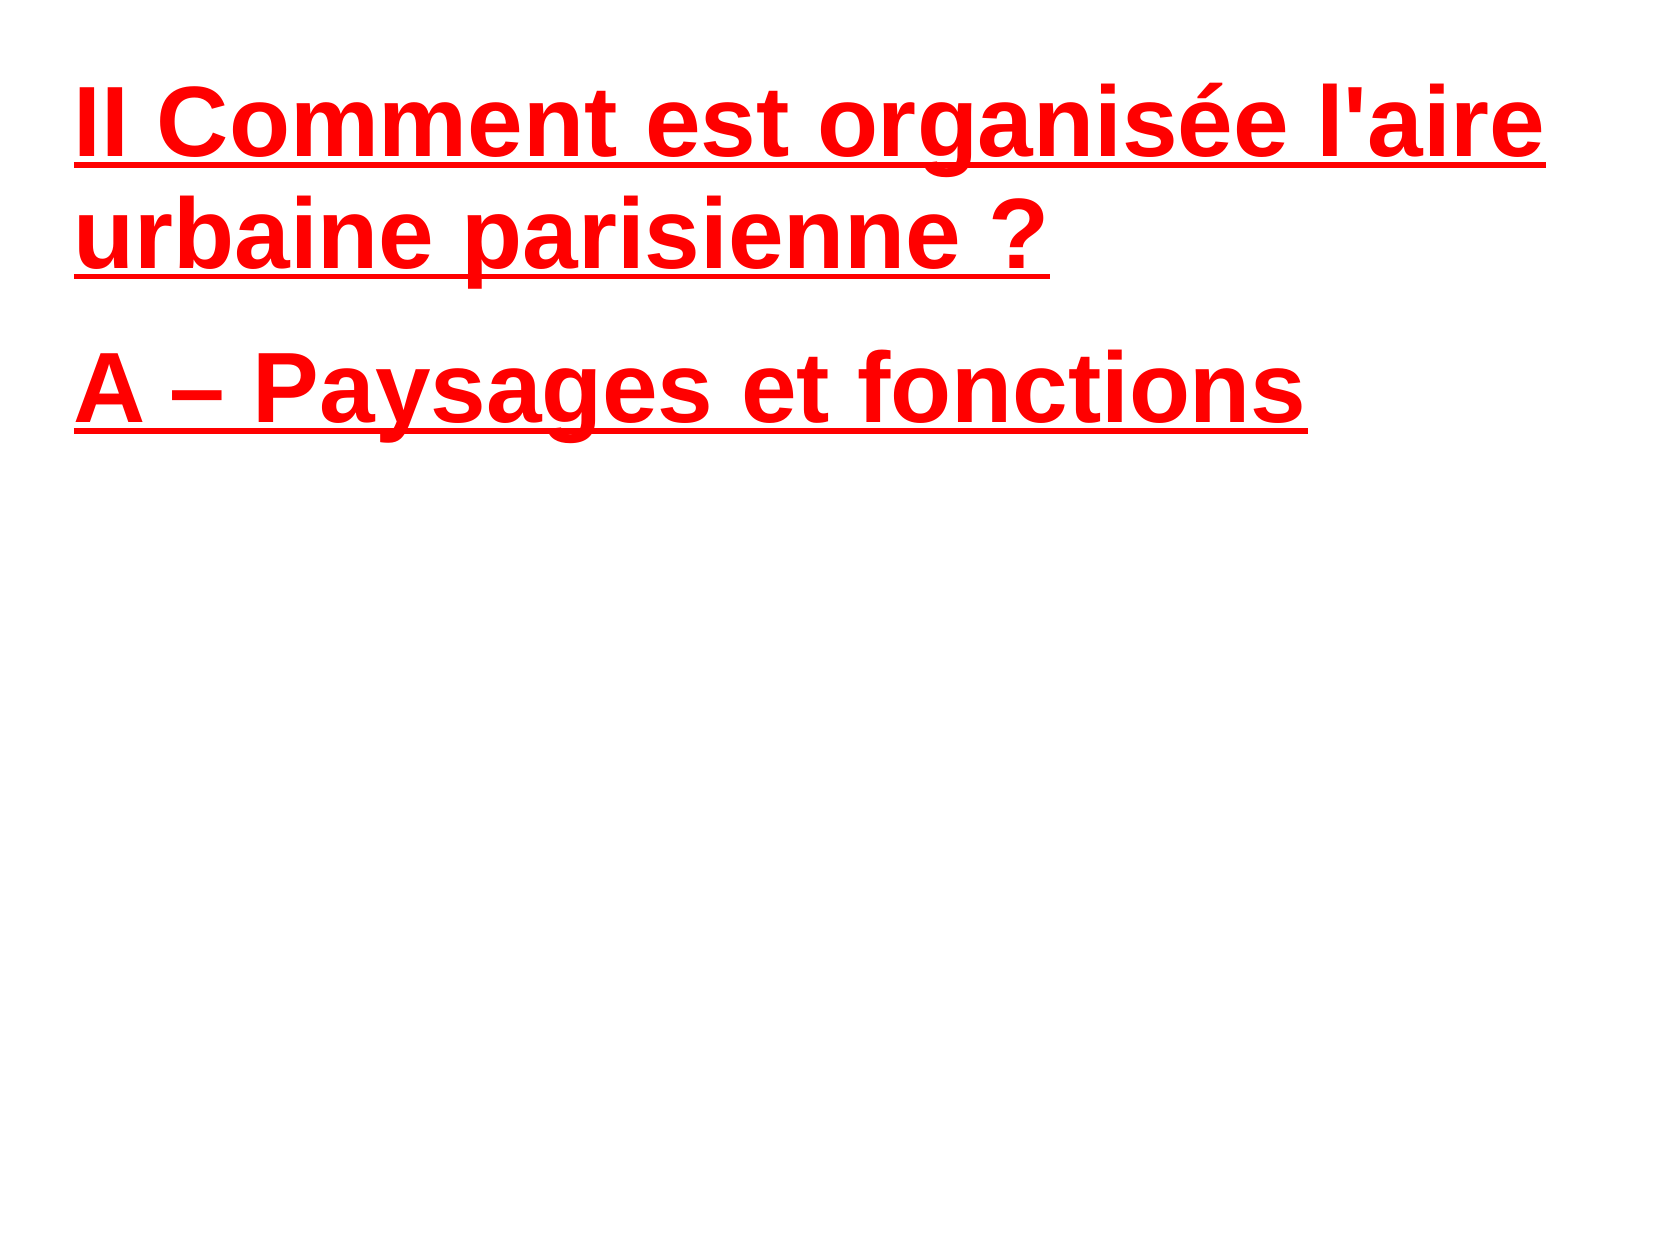

II Comment est organisée l'aire urbaine parisienne ?
A – Paysages et fonctions